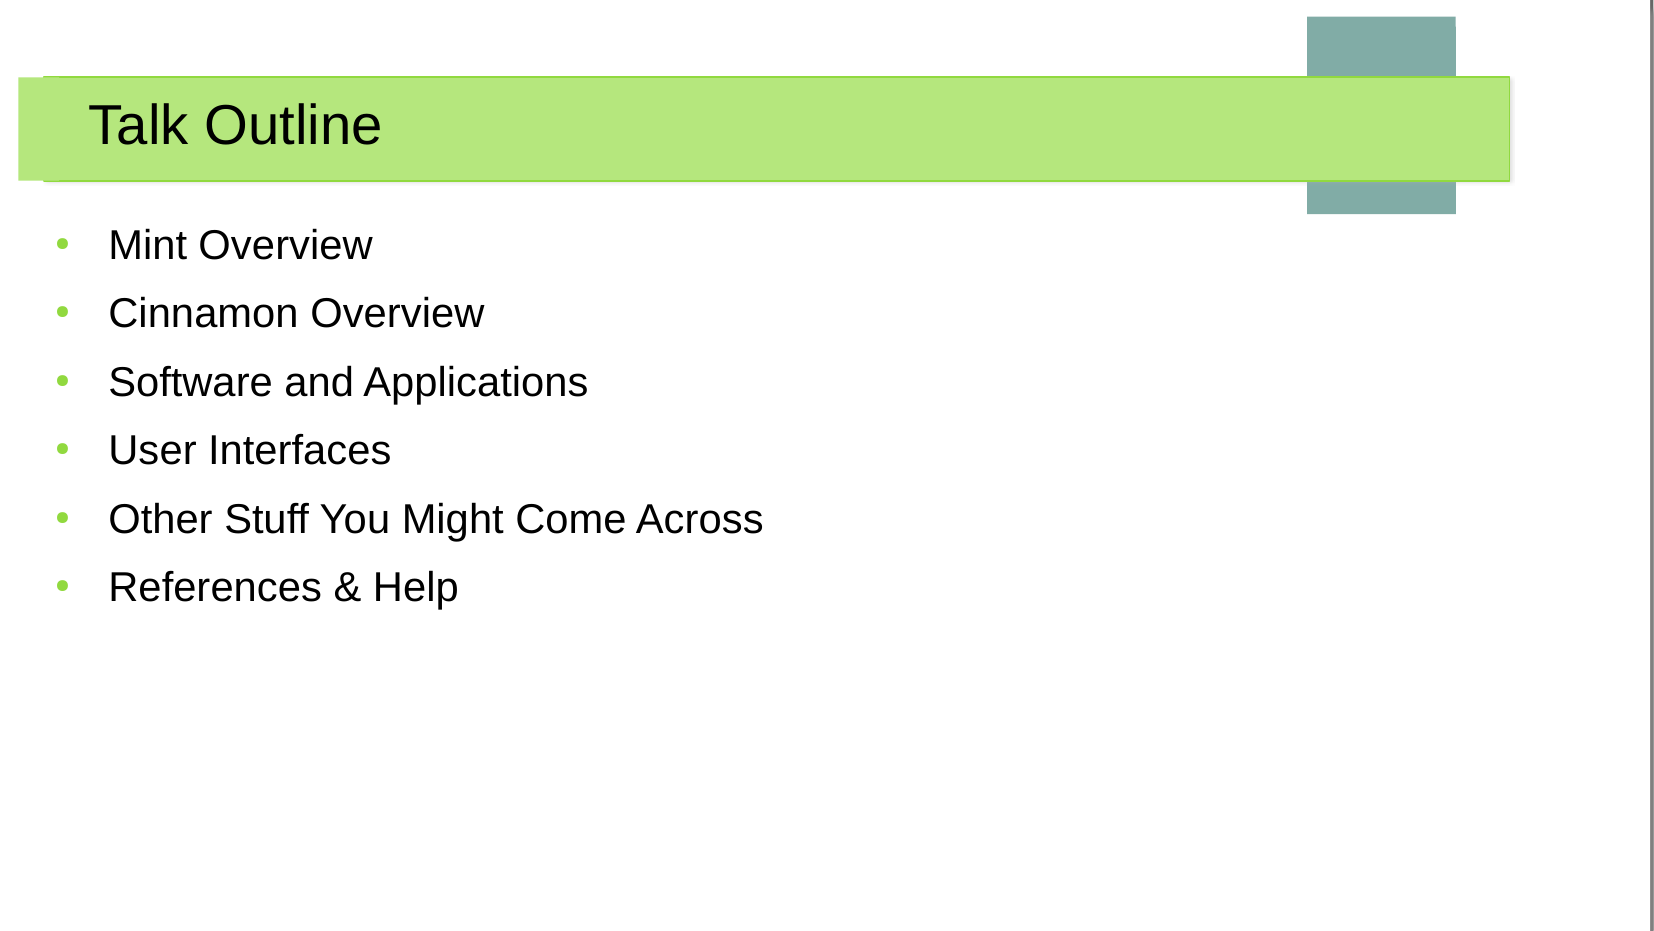

# Talk Outline
Mint Overview
Cinnamon Overview
Software and Applications
User Interfaces
Other Stuff You Might Come Across
References & Help